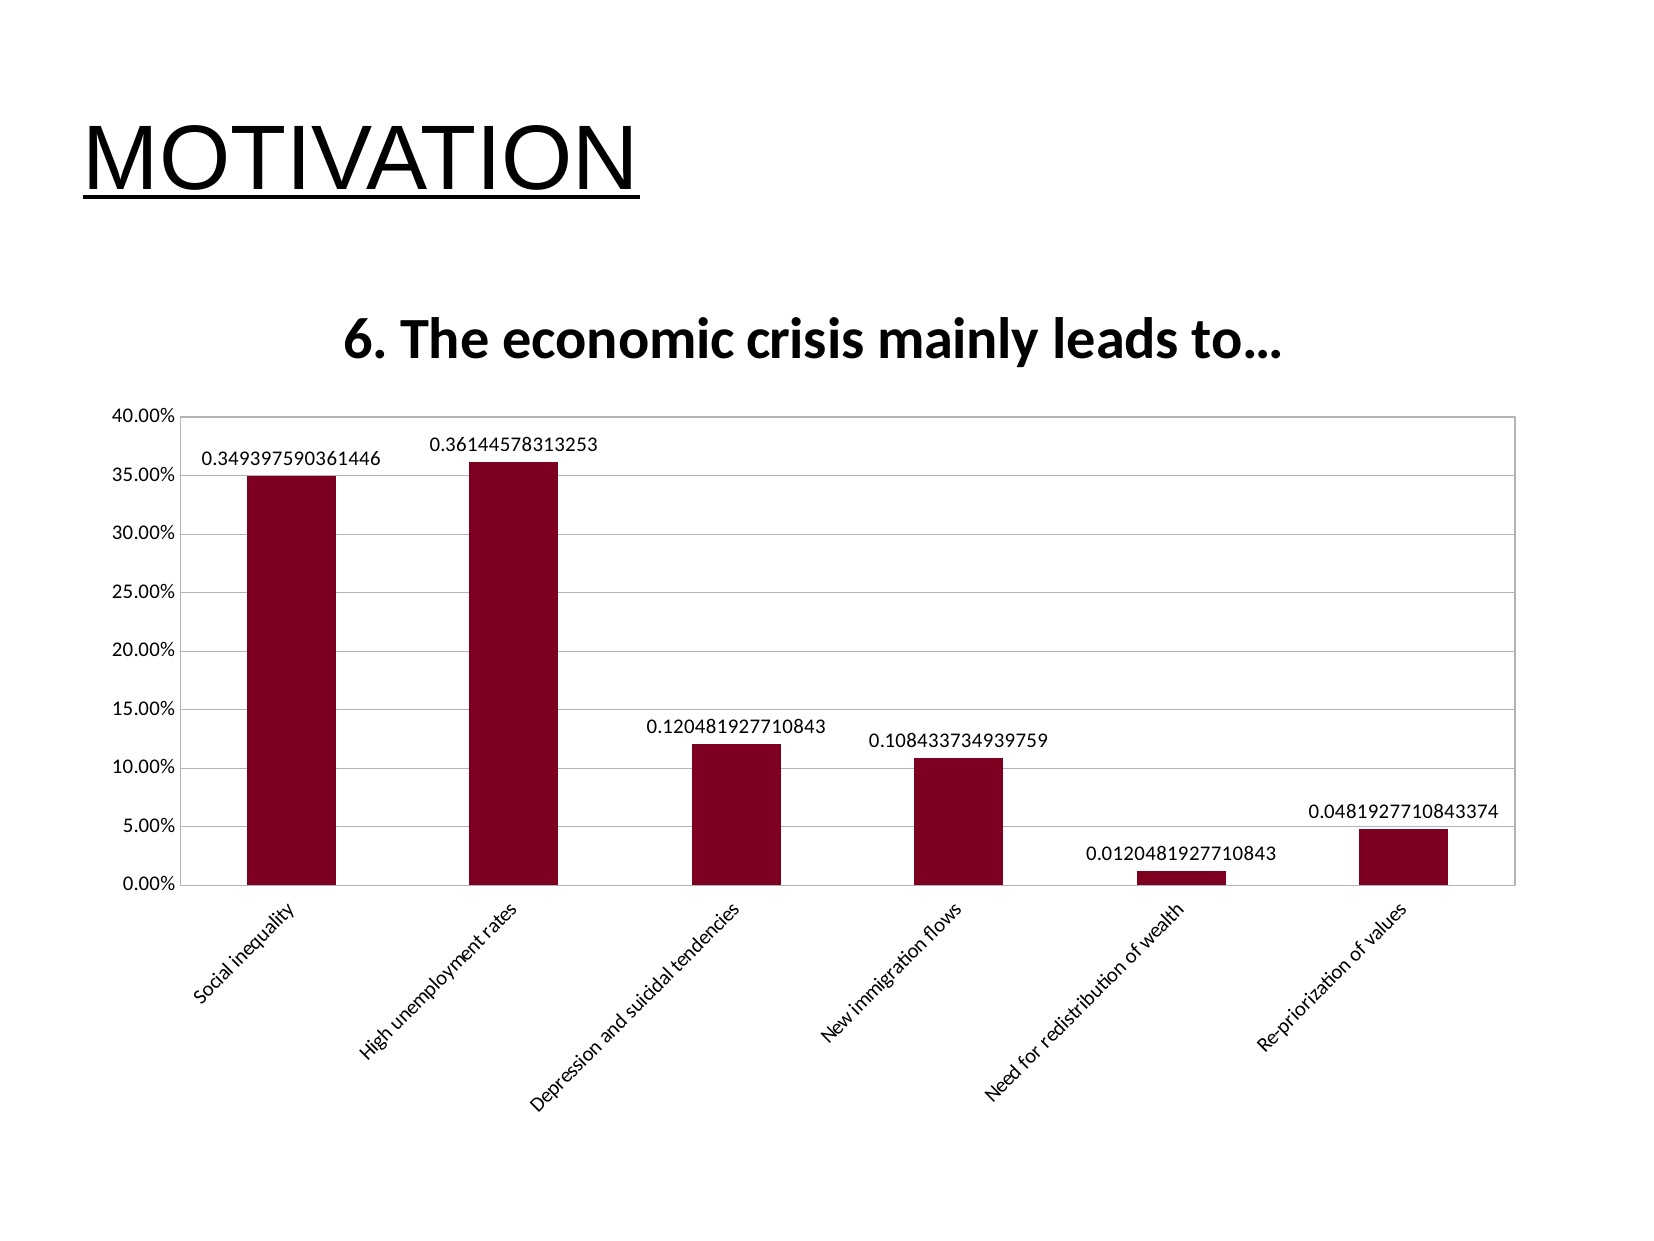

# MOTIVATION
### Chart: 6. The economic crisis mainly leads to…
| Category | Columna B |
|---|---|
| Social inequality | 0.349397590361446 |
| High unemployment rates | 0.36144578313253 |
| Depression and suicidal tendencies | 0.120481927710843 |
| New immigration flows | 0.108433734939759 |
| Need for redistribution of wealth | 0.0120481927710843 |
| Re-priorization of values | 0.0481927710843374 |